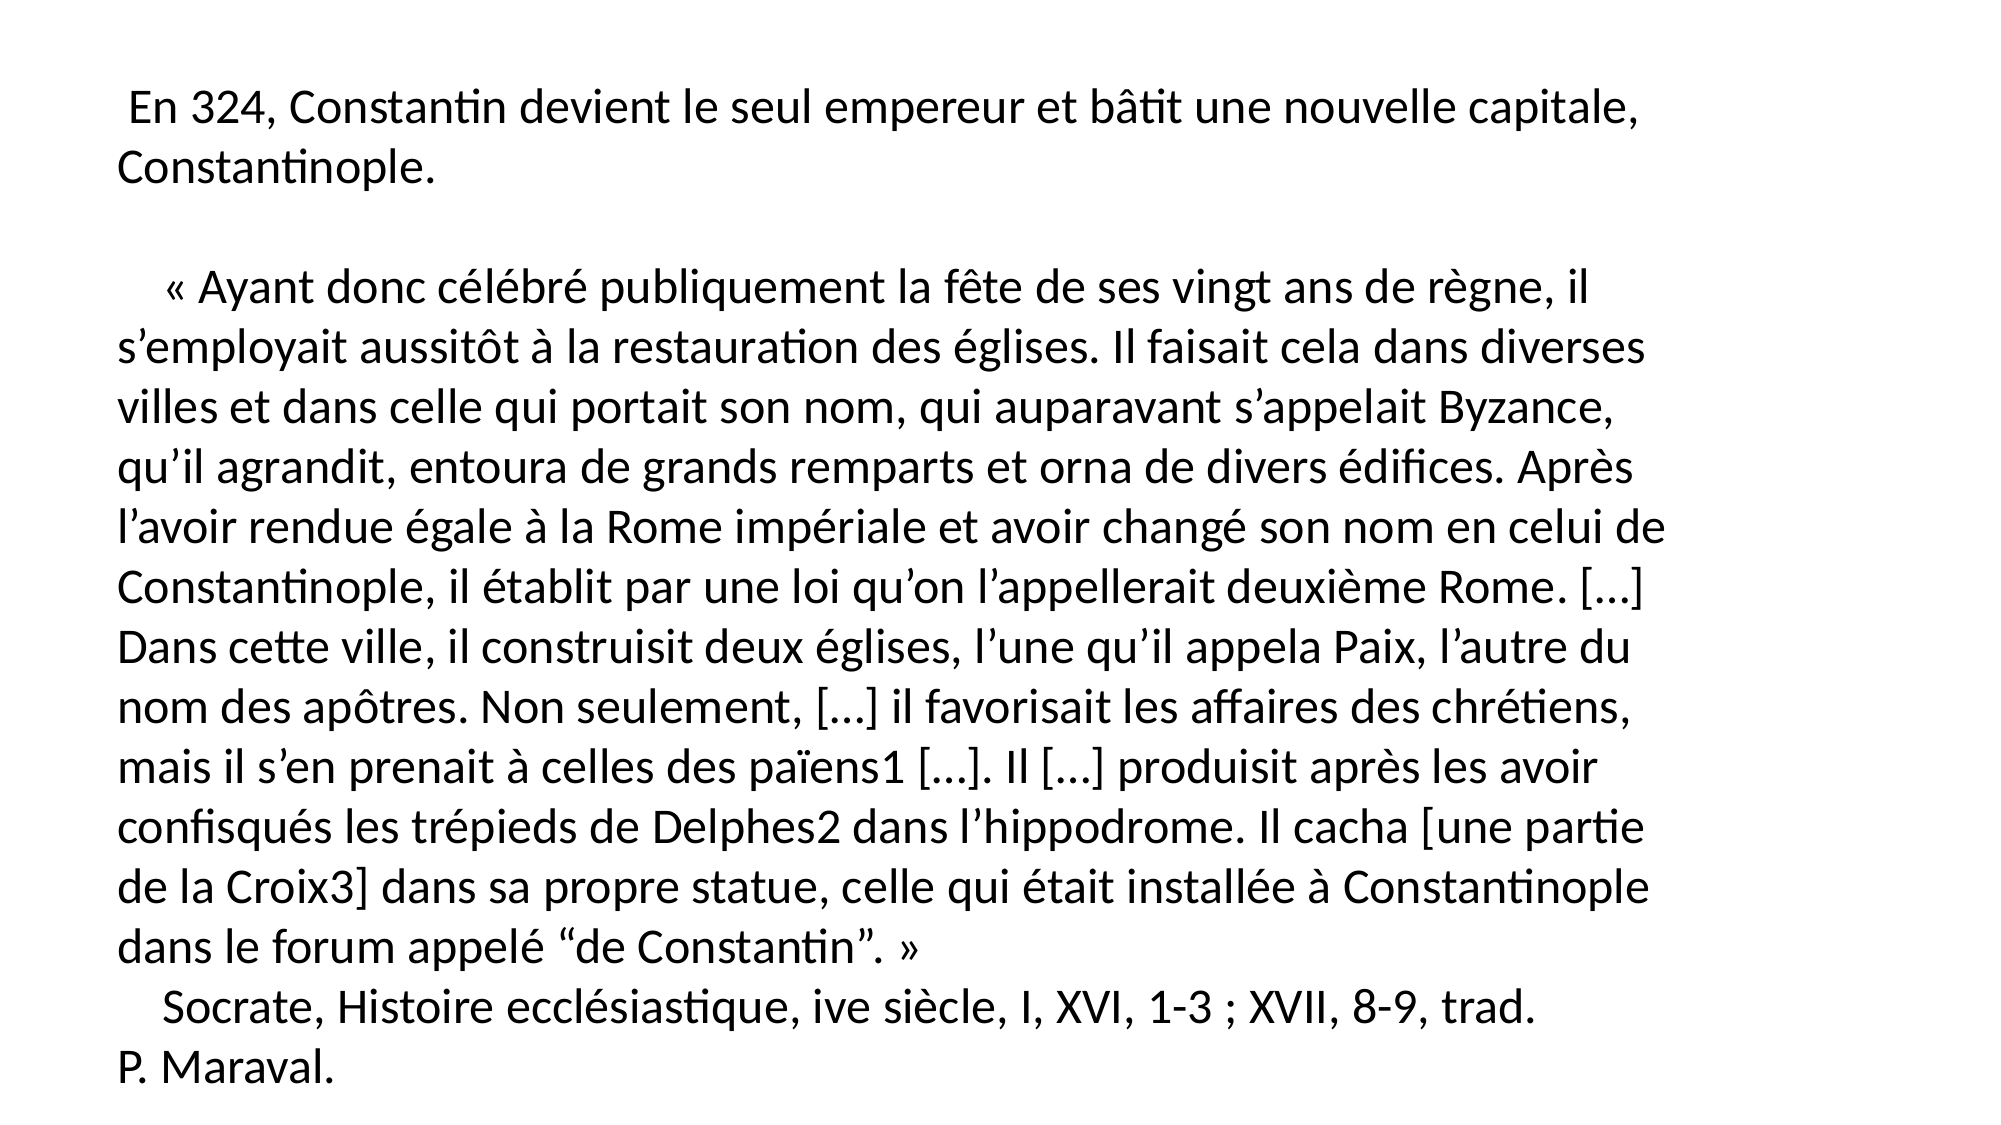

En 324, Constantin devient le seul empereur et bâtit une nouvelle capitale, Constantinople.
 « Ayant donc célébré publiquement la fête de ses vingt ans de règne, il s’employait aussitôt à la restauration des églises. Il faisait cela dans diverses villes et dans celle qui portait son nom, qui auparavant s’appelait Byzance, qu’il agrandit, entoura de grands remparts et orna de divers édifices. Après l’avoir rendue égale à la Rome impériale et avoir changé son nom en celui de Constantinople, il établit par une loi qu’on l’appellerait deuxième Rome. […] Dans cette ville, il construisit deux églises, l’une qu’il appela Paix, l’autre du nom des apôtres. Non seulement, […] il favorisait les affaires des chrétiens, mais il s’en prenait à celles des païens1 […]. Il […] produisit après les avoir confisqués les trépieds de Delphes2 dans l’hippodrome. Il cacha [une partie de la Croix3] dans sa propre statue, celle qui était installée à Constantinople dans le forum appelé “de Constantin”. »
 Socrate, Histoire ecclésiastique, ive siècle, I, XVI, 1-3 ; XVII, 8-9, trad. P. Maraval.